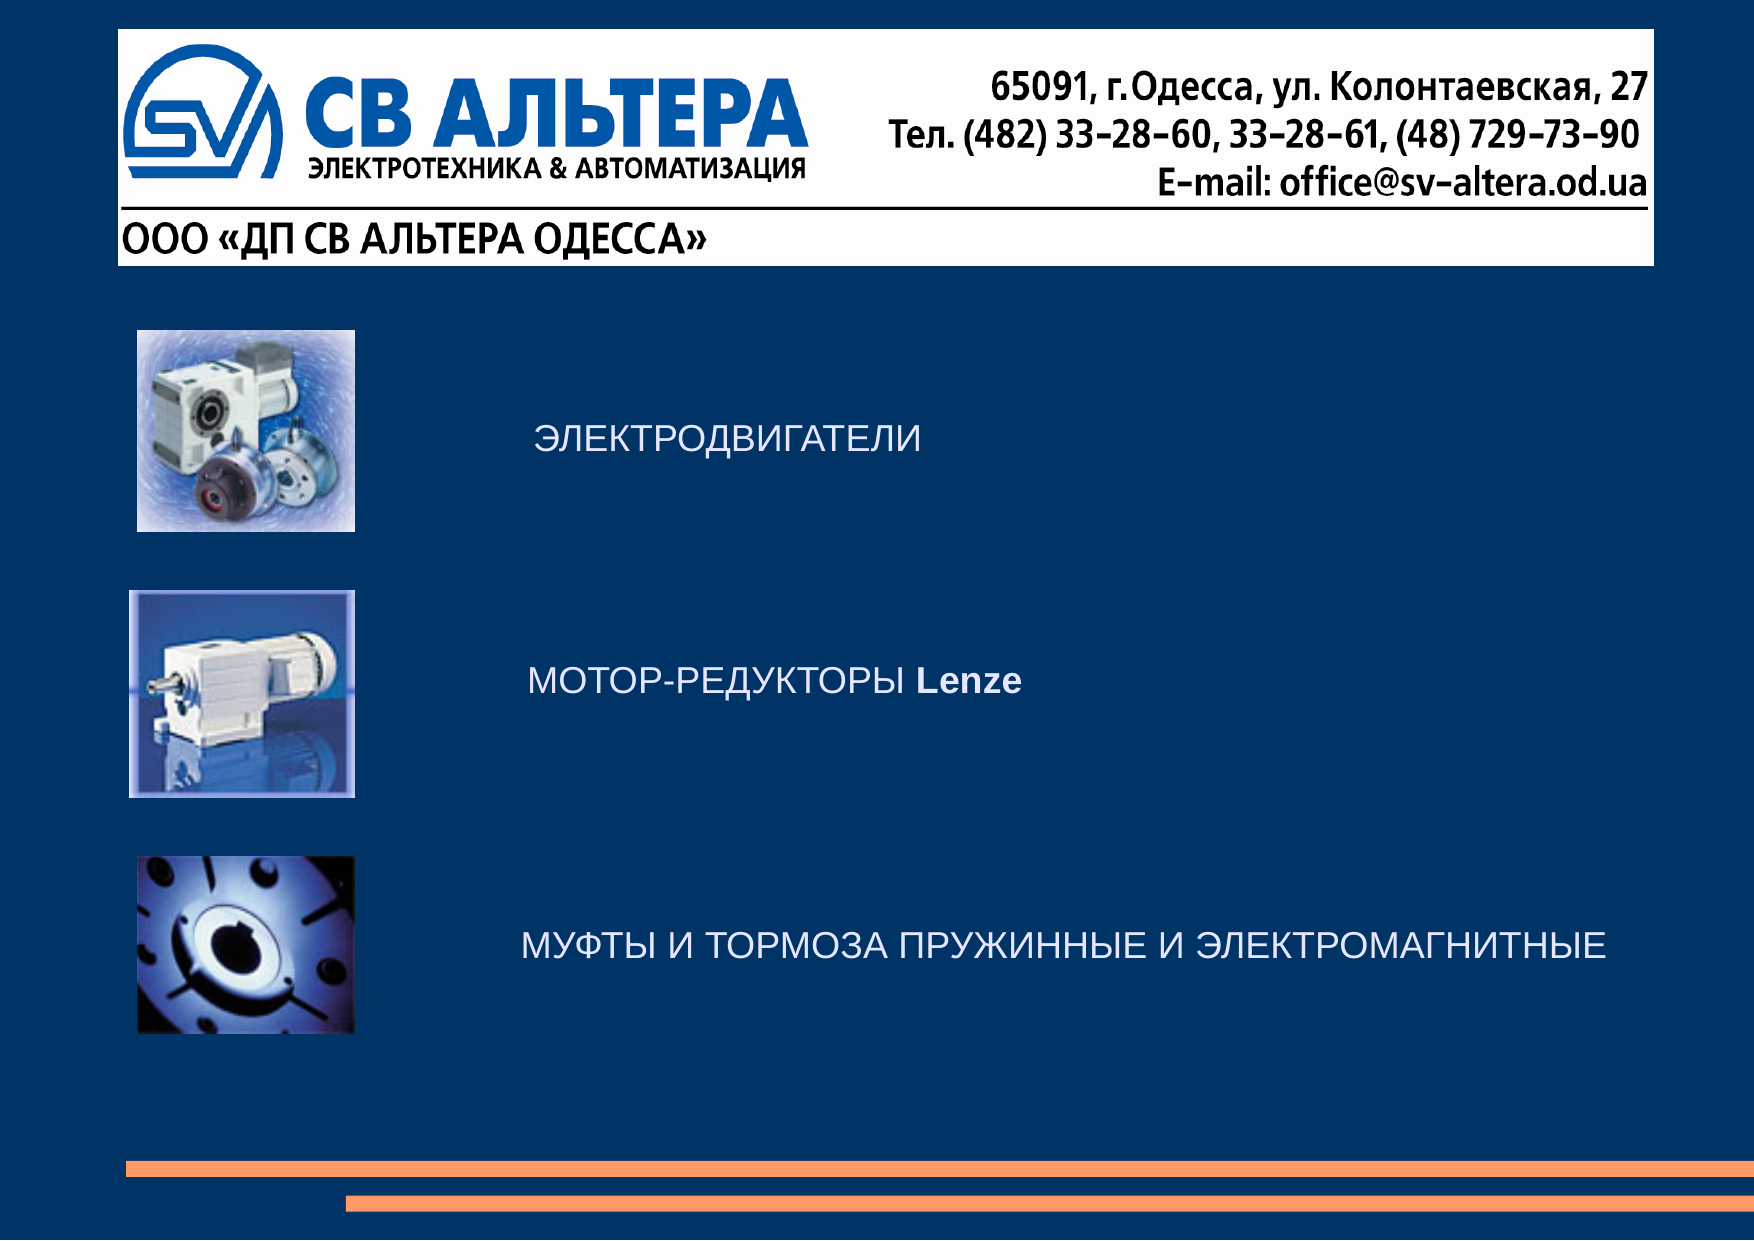

#
ЭЛЕКТРОДВИГАТЕЛИ
МОТОР-РЕДУКТОРЫ Lenze
МУФТЫ И ТОРМОЗА ПРУЖИННЫЕ И ЭЛЕКТРОМАГНИТНЫЕ